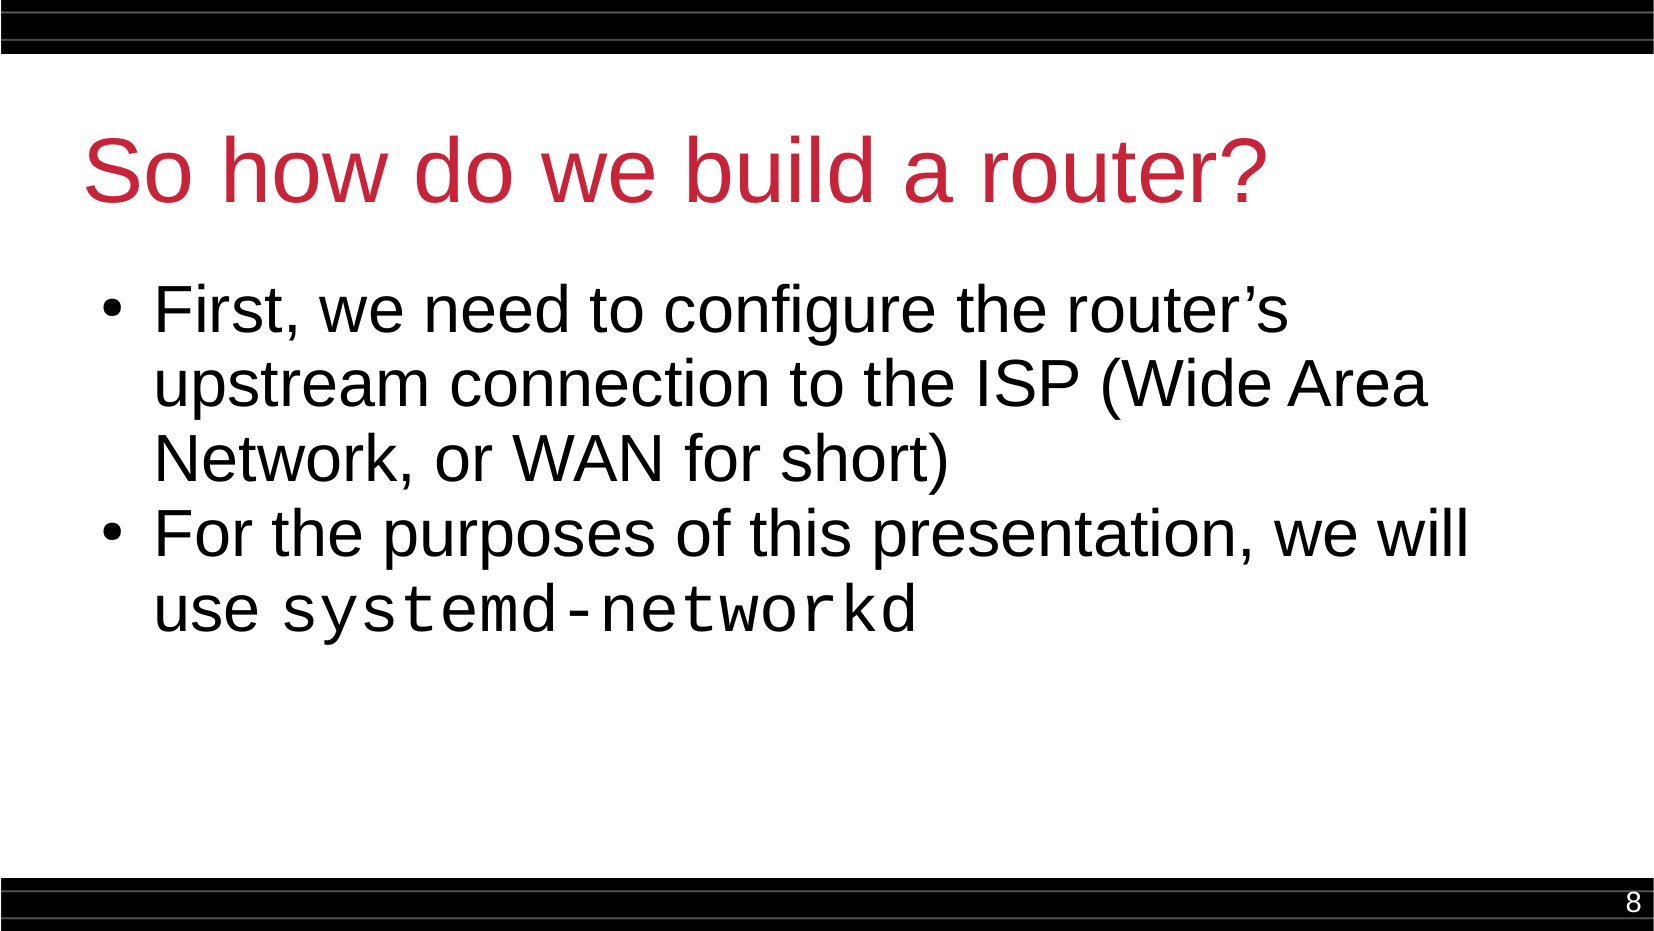

# So how do we build a router?
First, we need to configure the router’s upstream connection to the ISP (Wide Area Network, or WAN for short)
For the purposes of this presentation, we will use systemd-networkd